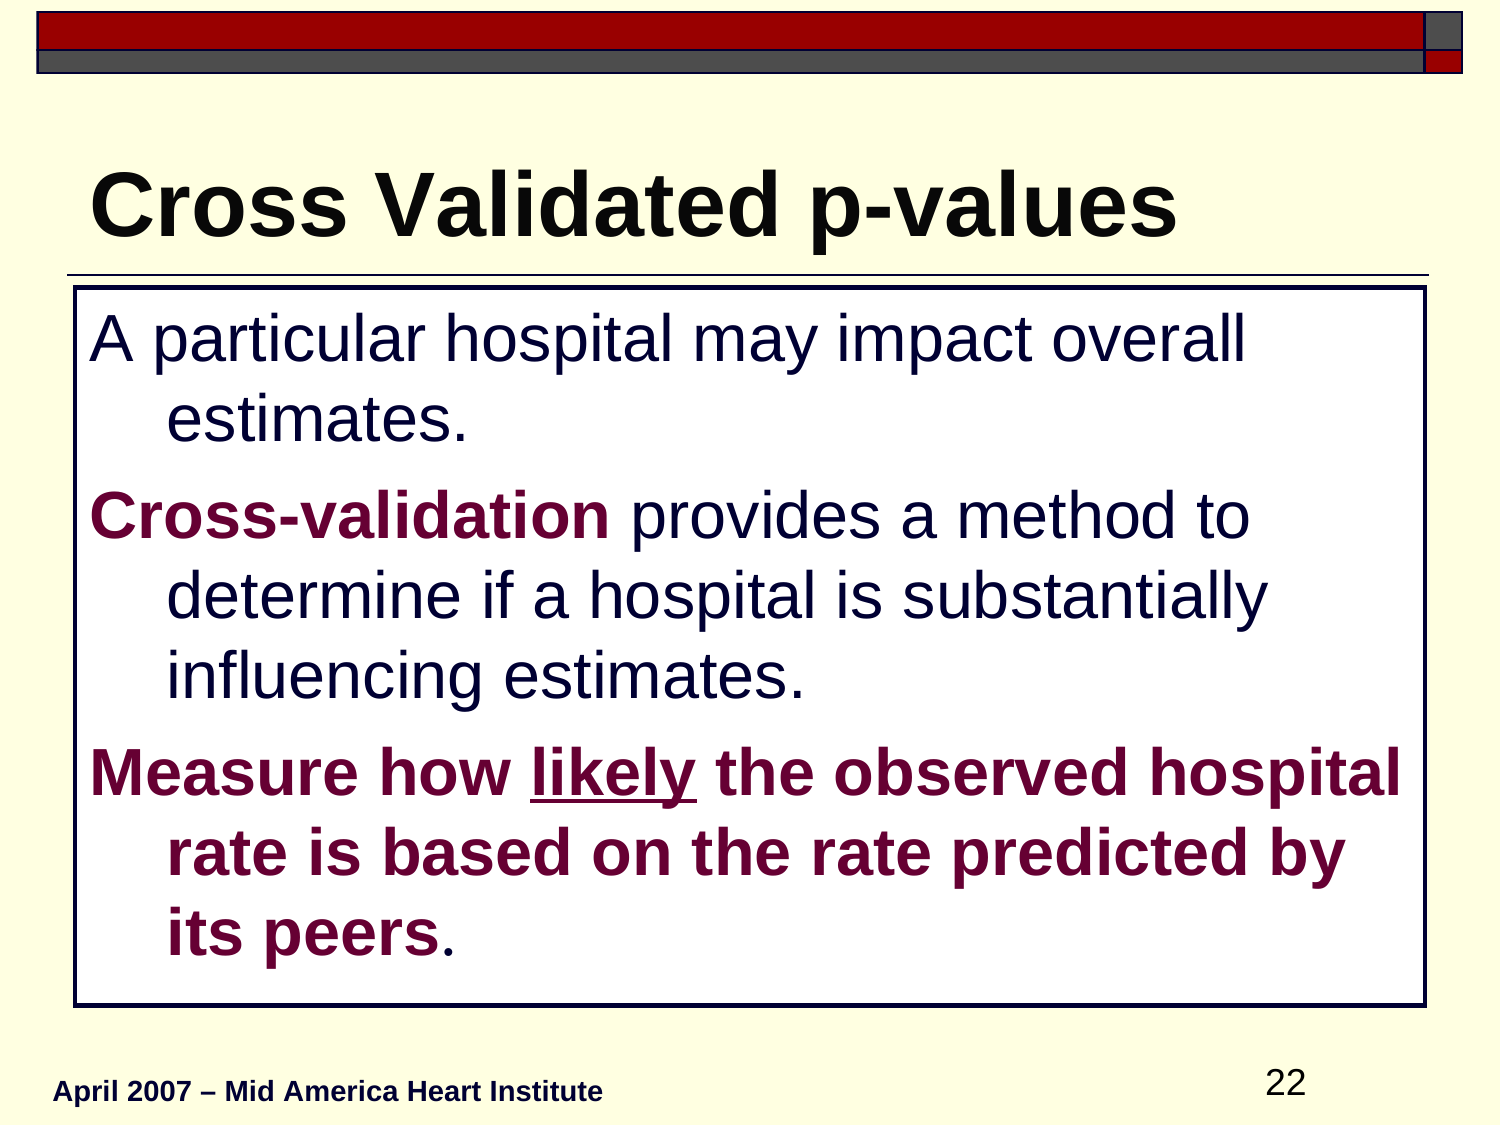

Cross Validated p-values
# A particular hospital may impact overall estimates.
Cross-validation provides a method to determine if a hospital is substantially influencing estimates.
Measure how likely the observed hospital rate is based on the rate predicted by its peers.
22